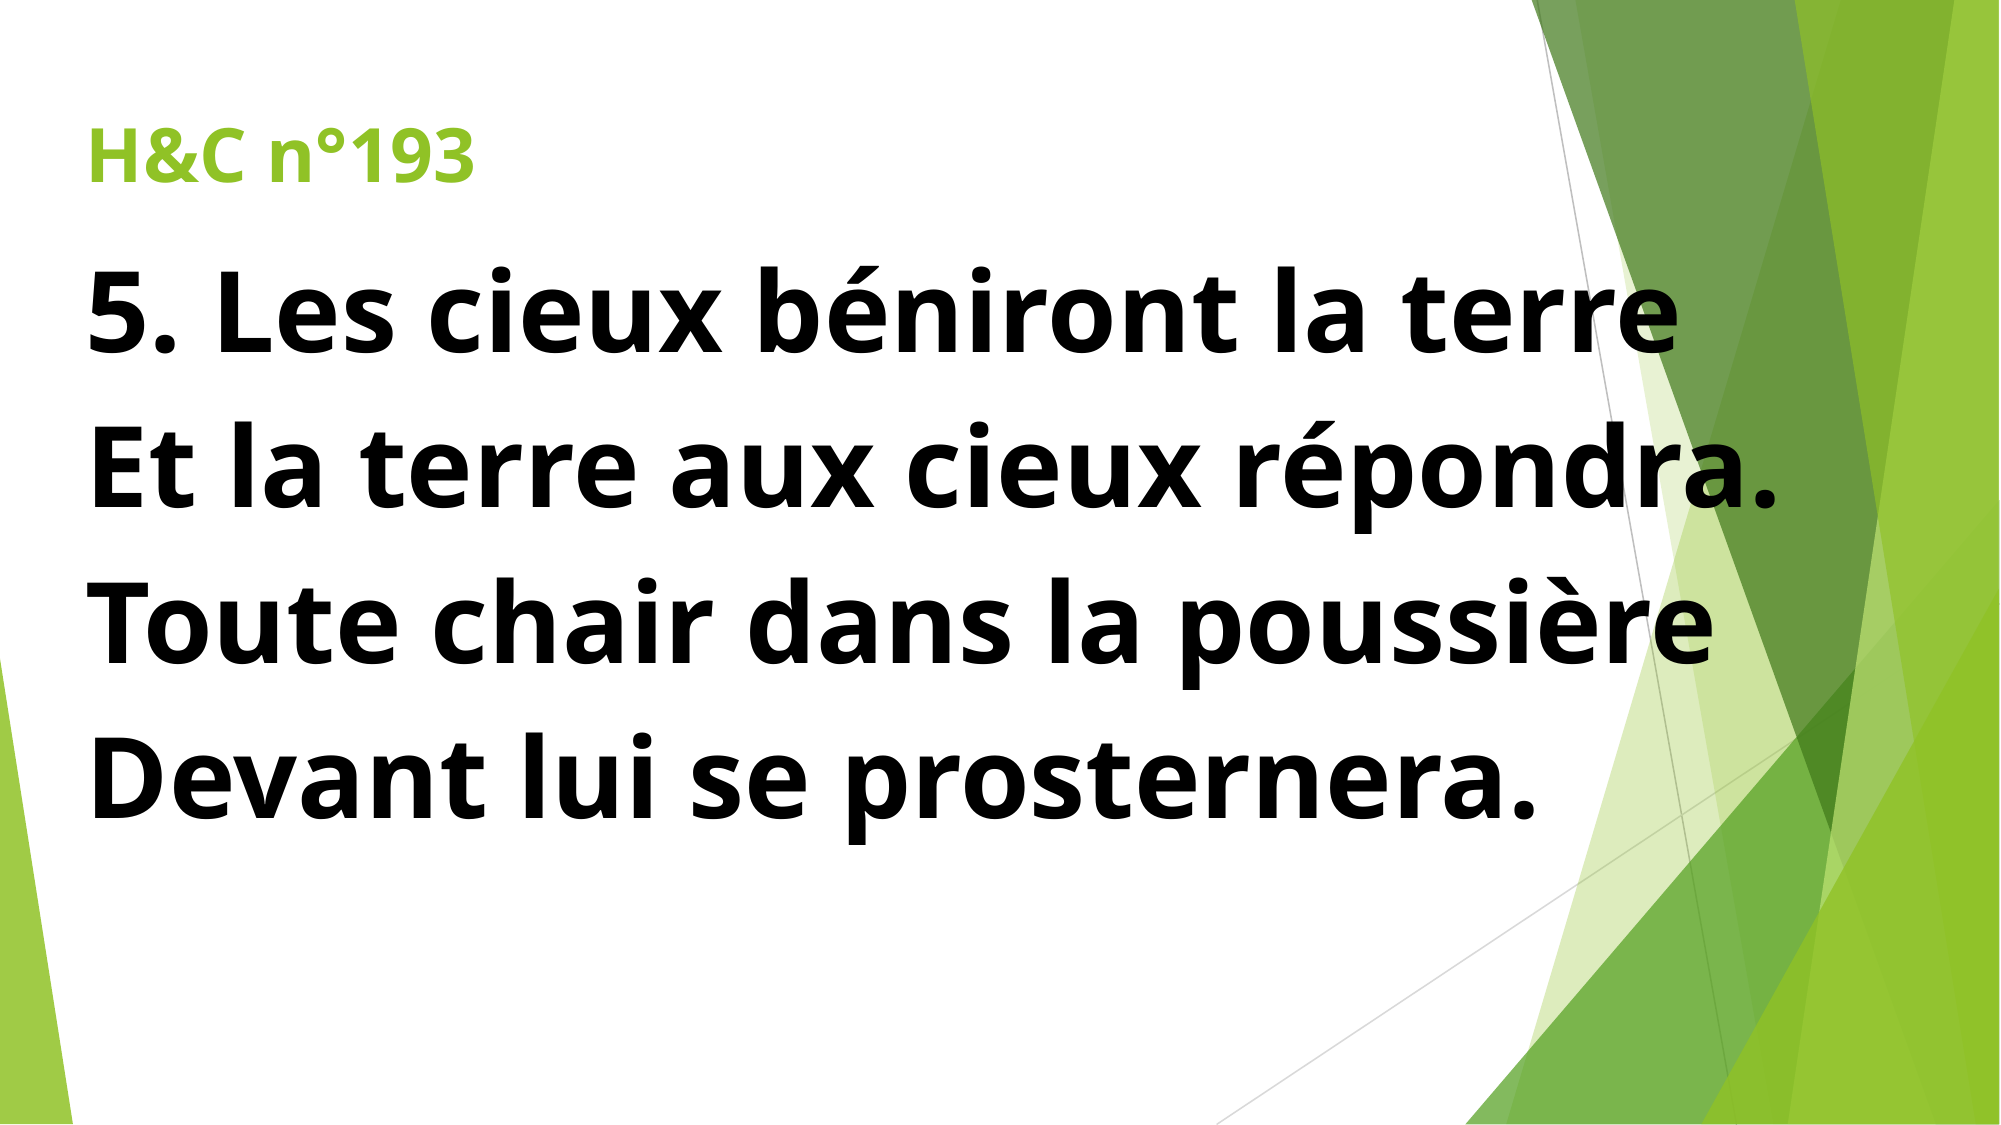

H&C n°193
5. Les cieux béniront la terre
Et la terre aux cieux répondra.
Toute chair dans la poussière
Devant lui se prosternera.